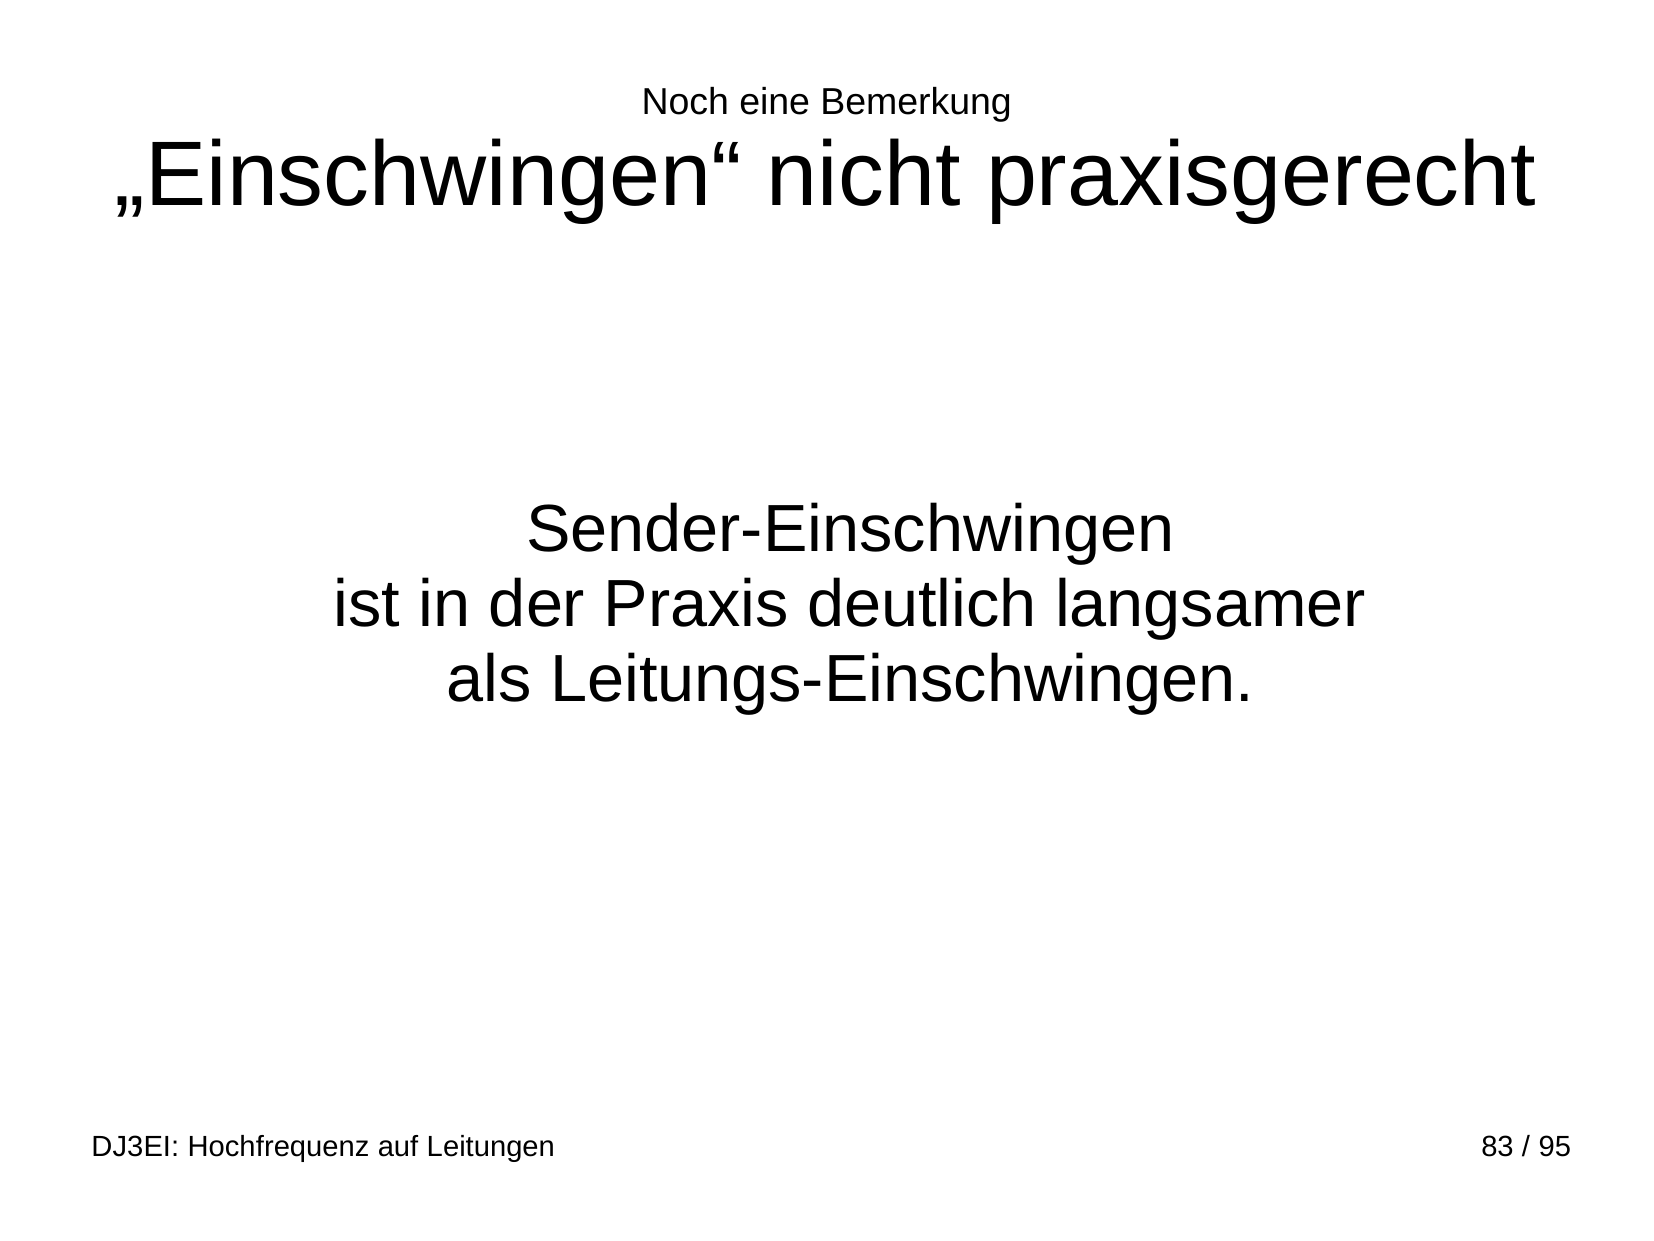

# Noch eine Bemerkung „Einschwingen“ nicht praxisgerecht
Sender-Einschwingen
ist in der Praxis deutlich langsamer
als Leitungs-Einschwingen.